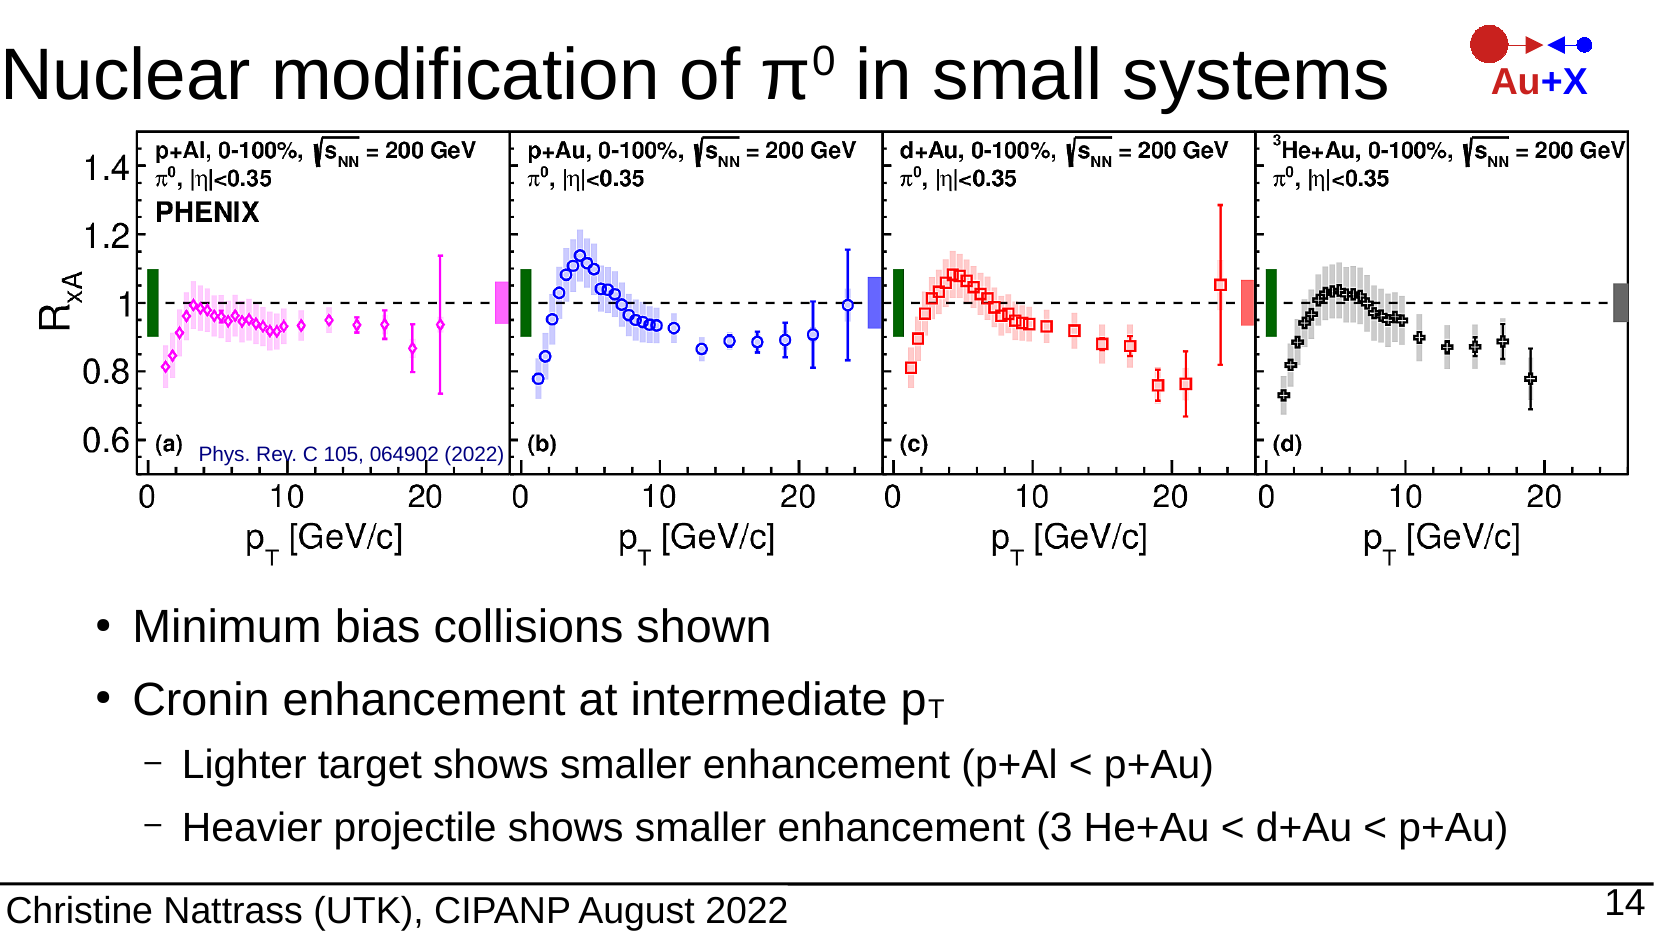

# Nuclear modification of π0 in small systems
Au+X
Phys. Rev. C 105, 064902 (2022)
Minimum bias collisions shown
Cronin enhancement at intermediate pT
Lighter target shows smaller enhancement (p+Al < p+Au)
Heavier projectile shows smaller enhancement (3 He+Au < d+Au < p+Au)